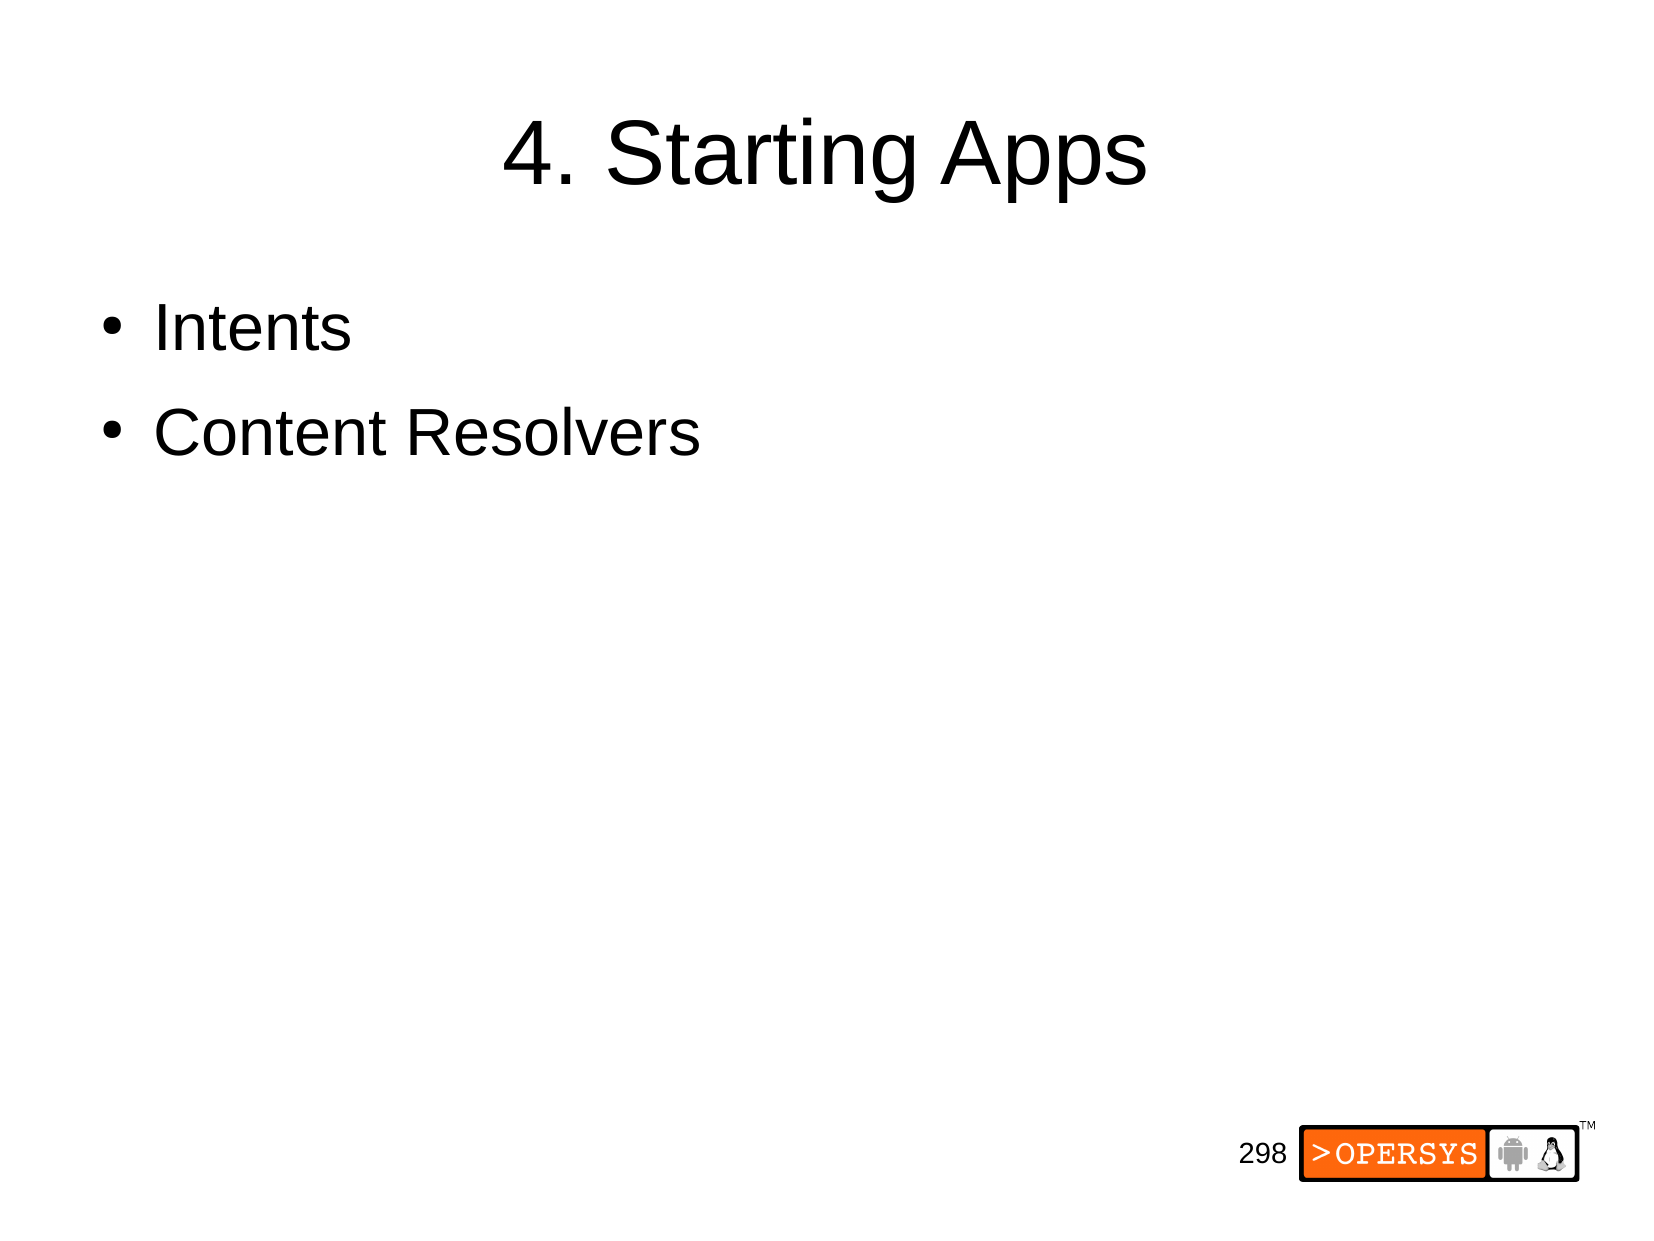

# 4. Starting Apps
Intents
Content Resolvers